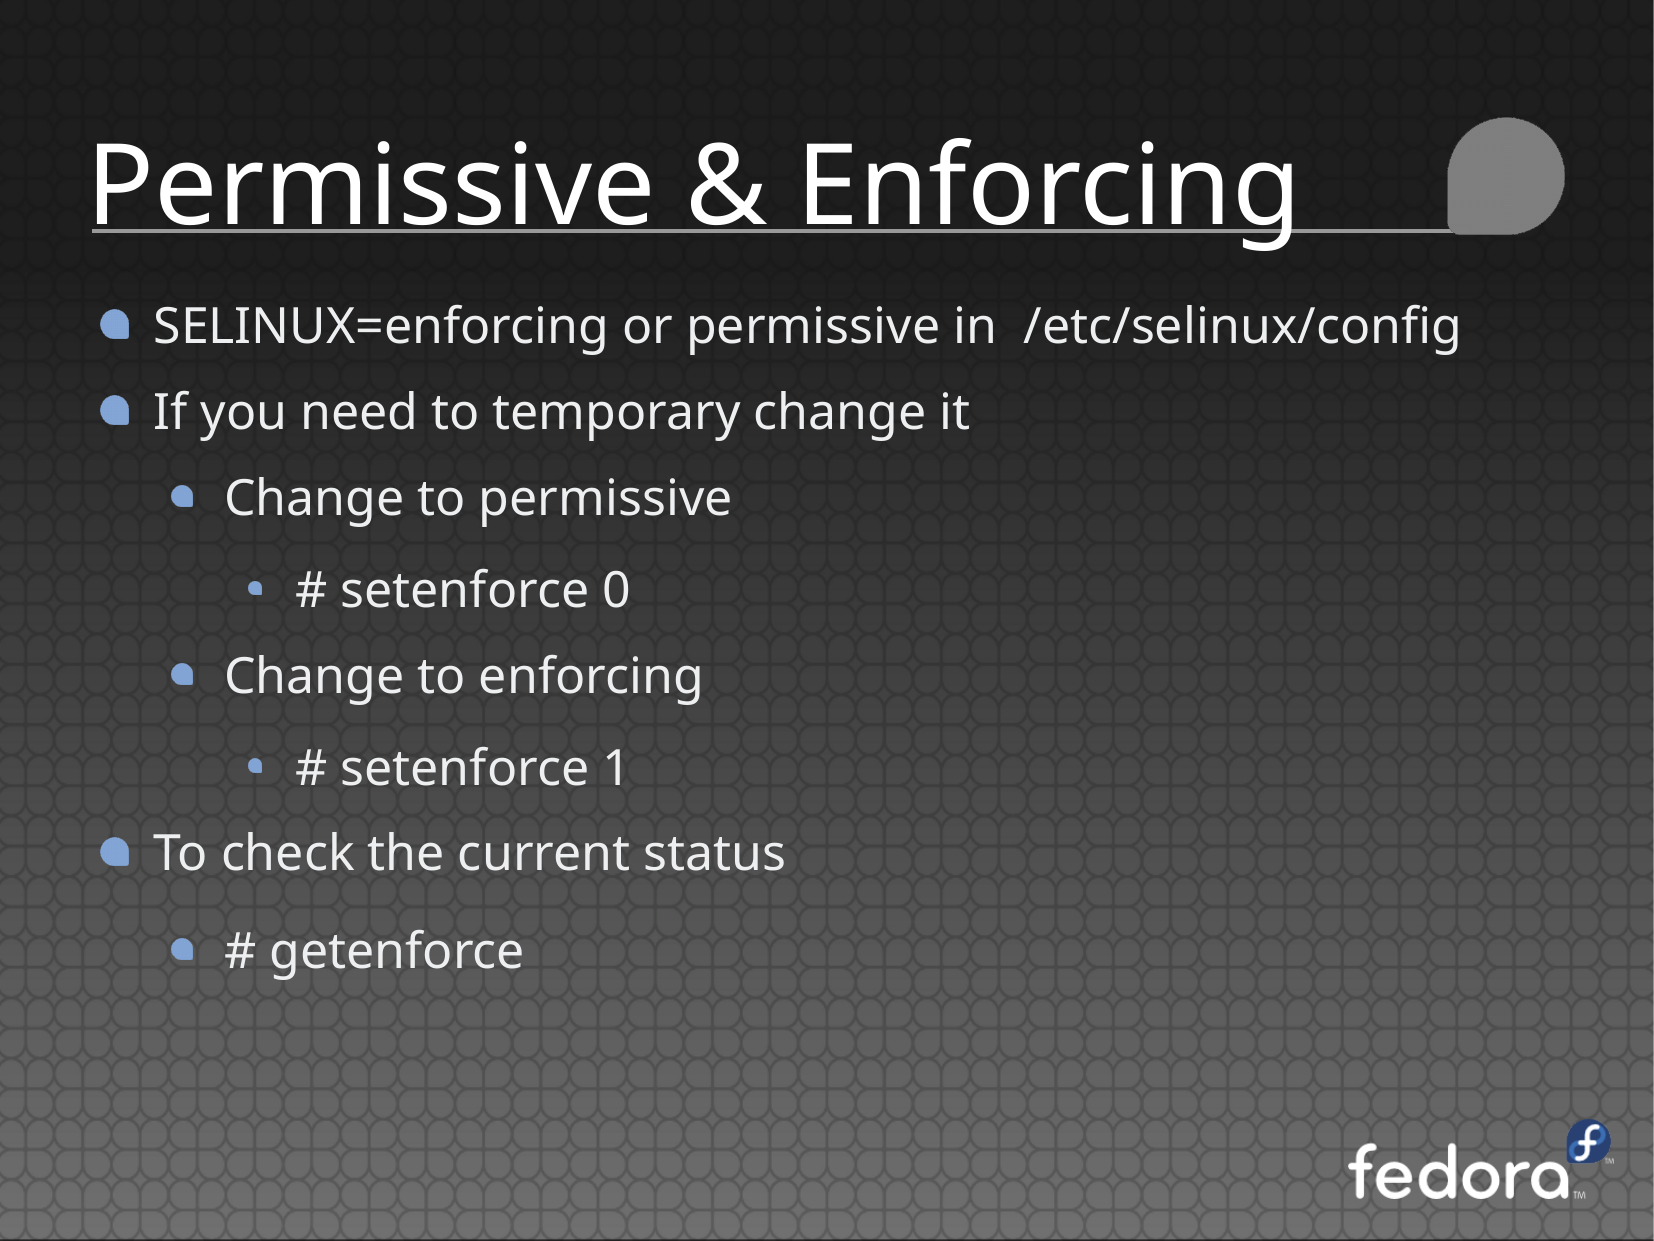

# Permissive & Enforcing
SELINUX=enforcing or permissive in /etc/selinux/config
If you need to temporary change it
Change to permissive
# setenforce 0
Change to enforcing
# setenforce 1
To check the current status
# getenforce